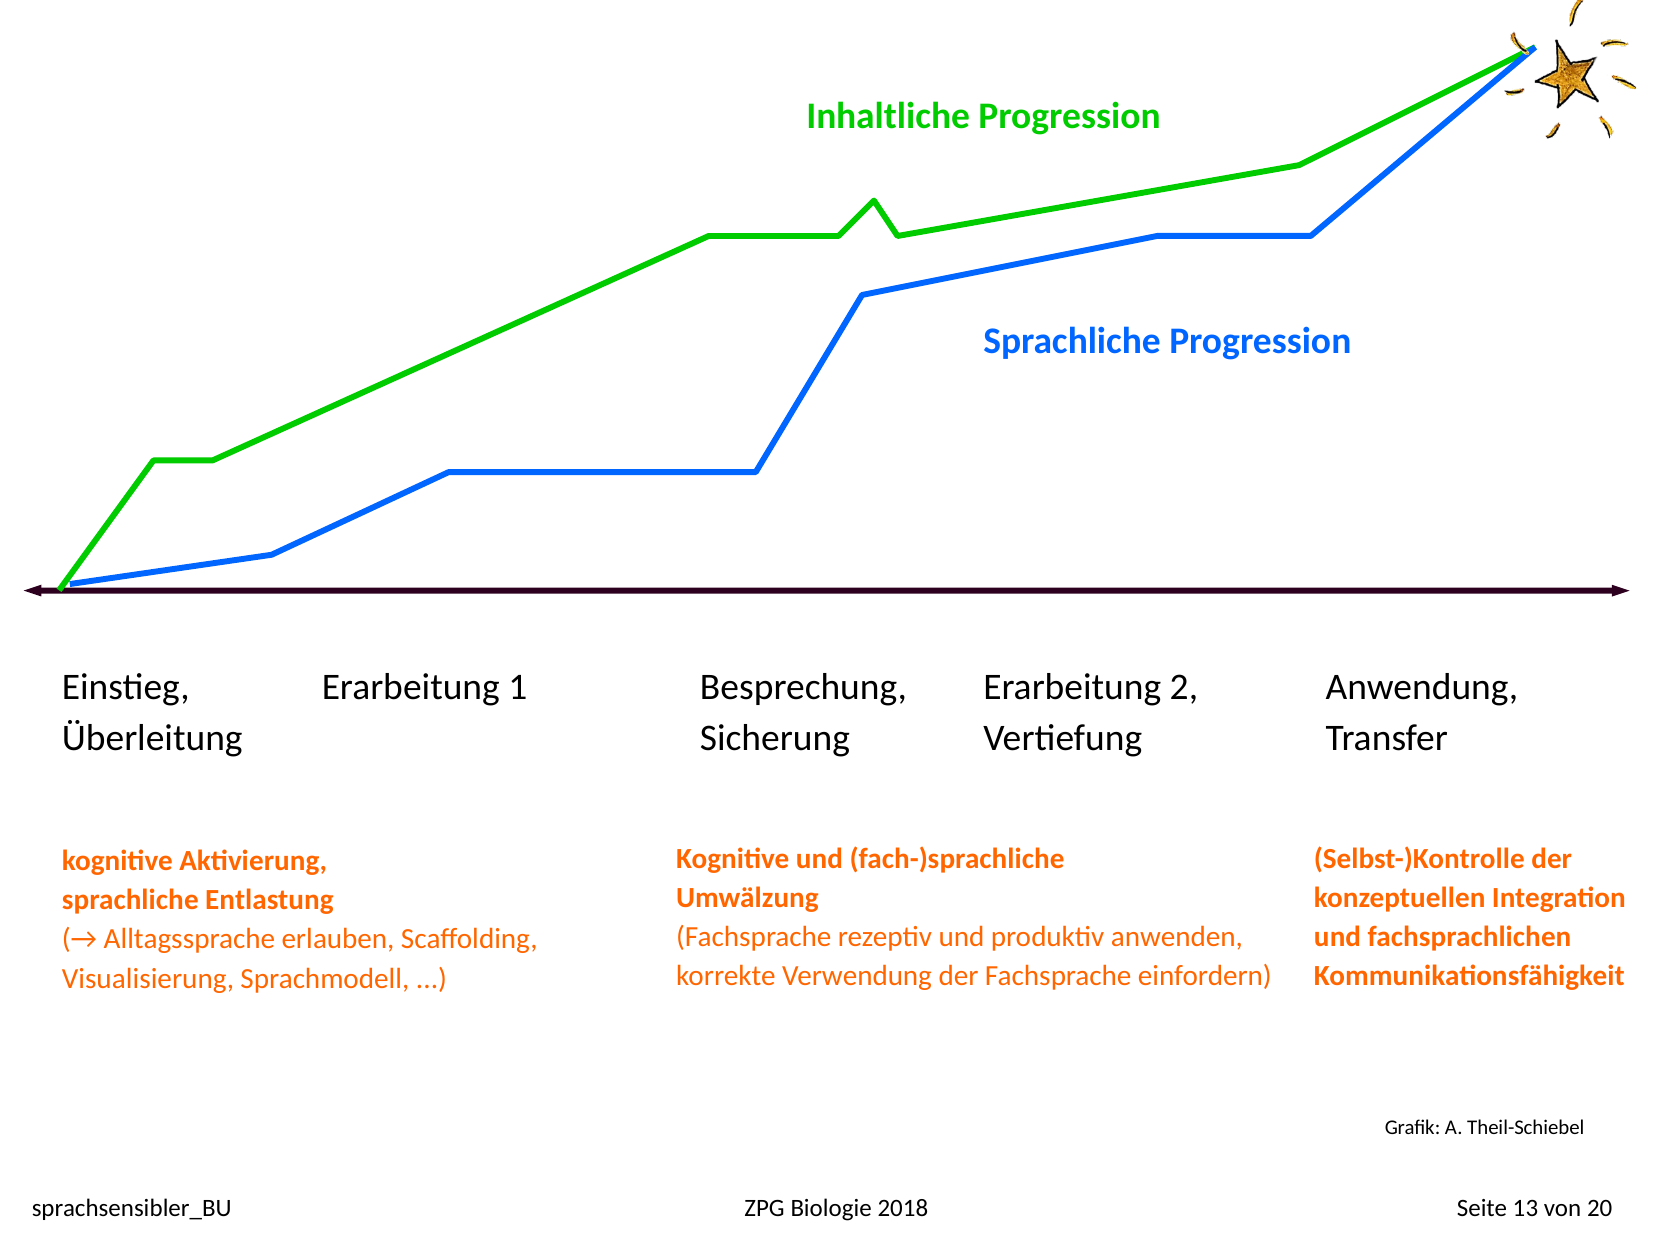

Inhaltliche Progression
Sprachliche Progression
Einstieg,
Überleitung
Besprechung,
Sicherung
Erarbeitung 1
Erarbeitung 2,
Vertiefung
Anwendung,
Transfer
Kognitive und (fach-)sprachliche
Umwälzung
(Fachsprache rezeptiv und produktiv anwenden, korrekte Verwendung der Fachsprache einfordern)
(Selbst-)Kontrolle der konzeptuellen Integration und fachsprachlichen Kommunikationsfähigkeit
kognitive Aktivierung,
sprachliche Entlastung
(→ Alltagssprache erlauben, Scaffolding, Visualisierung, Sprachmodell, ...)
Grafik: A. Theil-Schiebel
sprachsensibler_BU					ZPG Biologie 2018					Seite 13 von 20